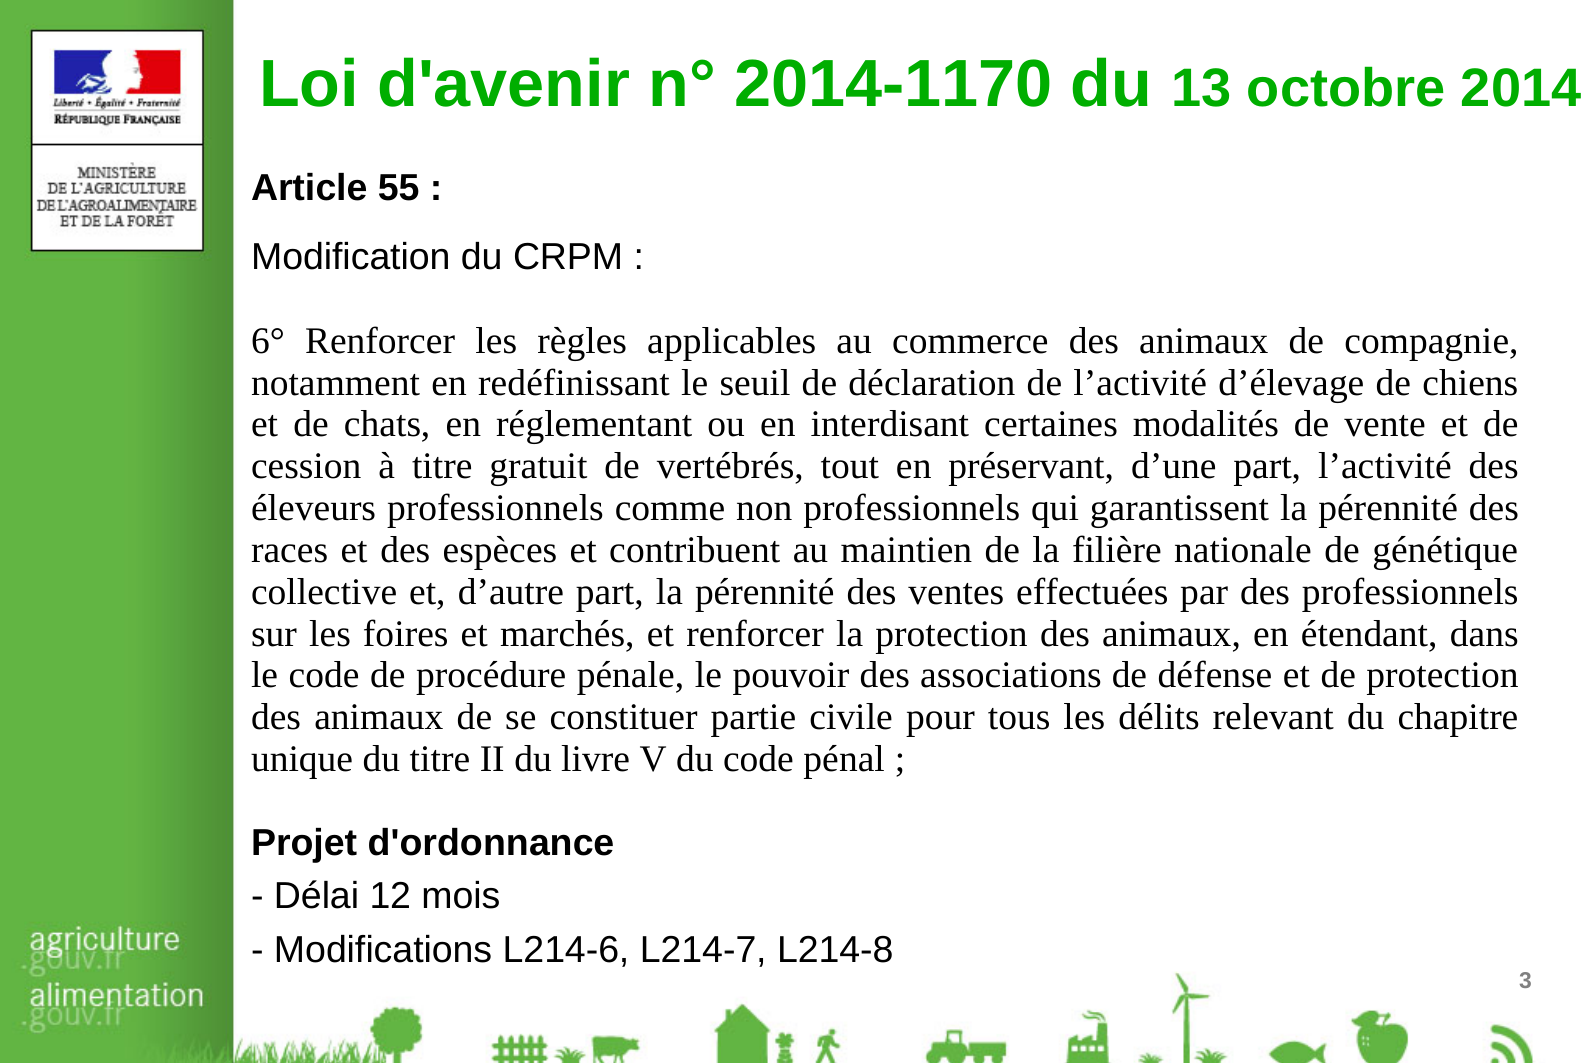

# Loi d'avenir n° 2014-1170 du 13 octobre 2014
Article 55 :
Modification du CRPM :
6° Renforcer les règles applicables au commerce des animaux de compagnie, notamment en redéfinissant le seuil de déclaration de l’activité d’élevage de chiens et de chats, en réglementant ou en interdisant certaines modalités de vente et de cession à titre gratuit de vertébrés, tout en préservant, d’une part, l’activité des éleveurs professionnels comme non professionnels qui garantissent la pérennité des races et des espèces et contribuent au maintien de la filière nationale de génétique collective et, d’autre part, la pérennité des ventes effectuées par des professionnels sur les foires et marchés, et renforcer la protection des animaux, en étendant, dans le code de procédure pénale, le pouvoir des associations de défense et de protection des animaux de se constituer partie civile pour tous les délits relevant du chapitre unique du titre II du livre V du code pénal ;
Projet d'ordonnance
- Délai 12 mois
- Modifications L214-6, L214-7, L214-8
3